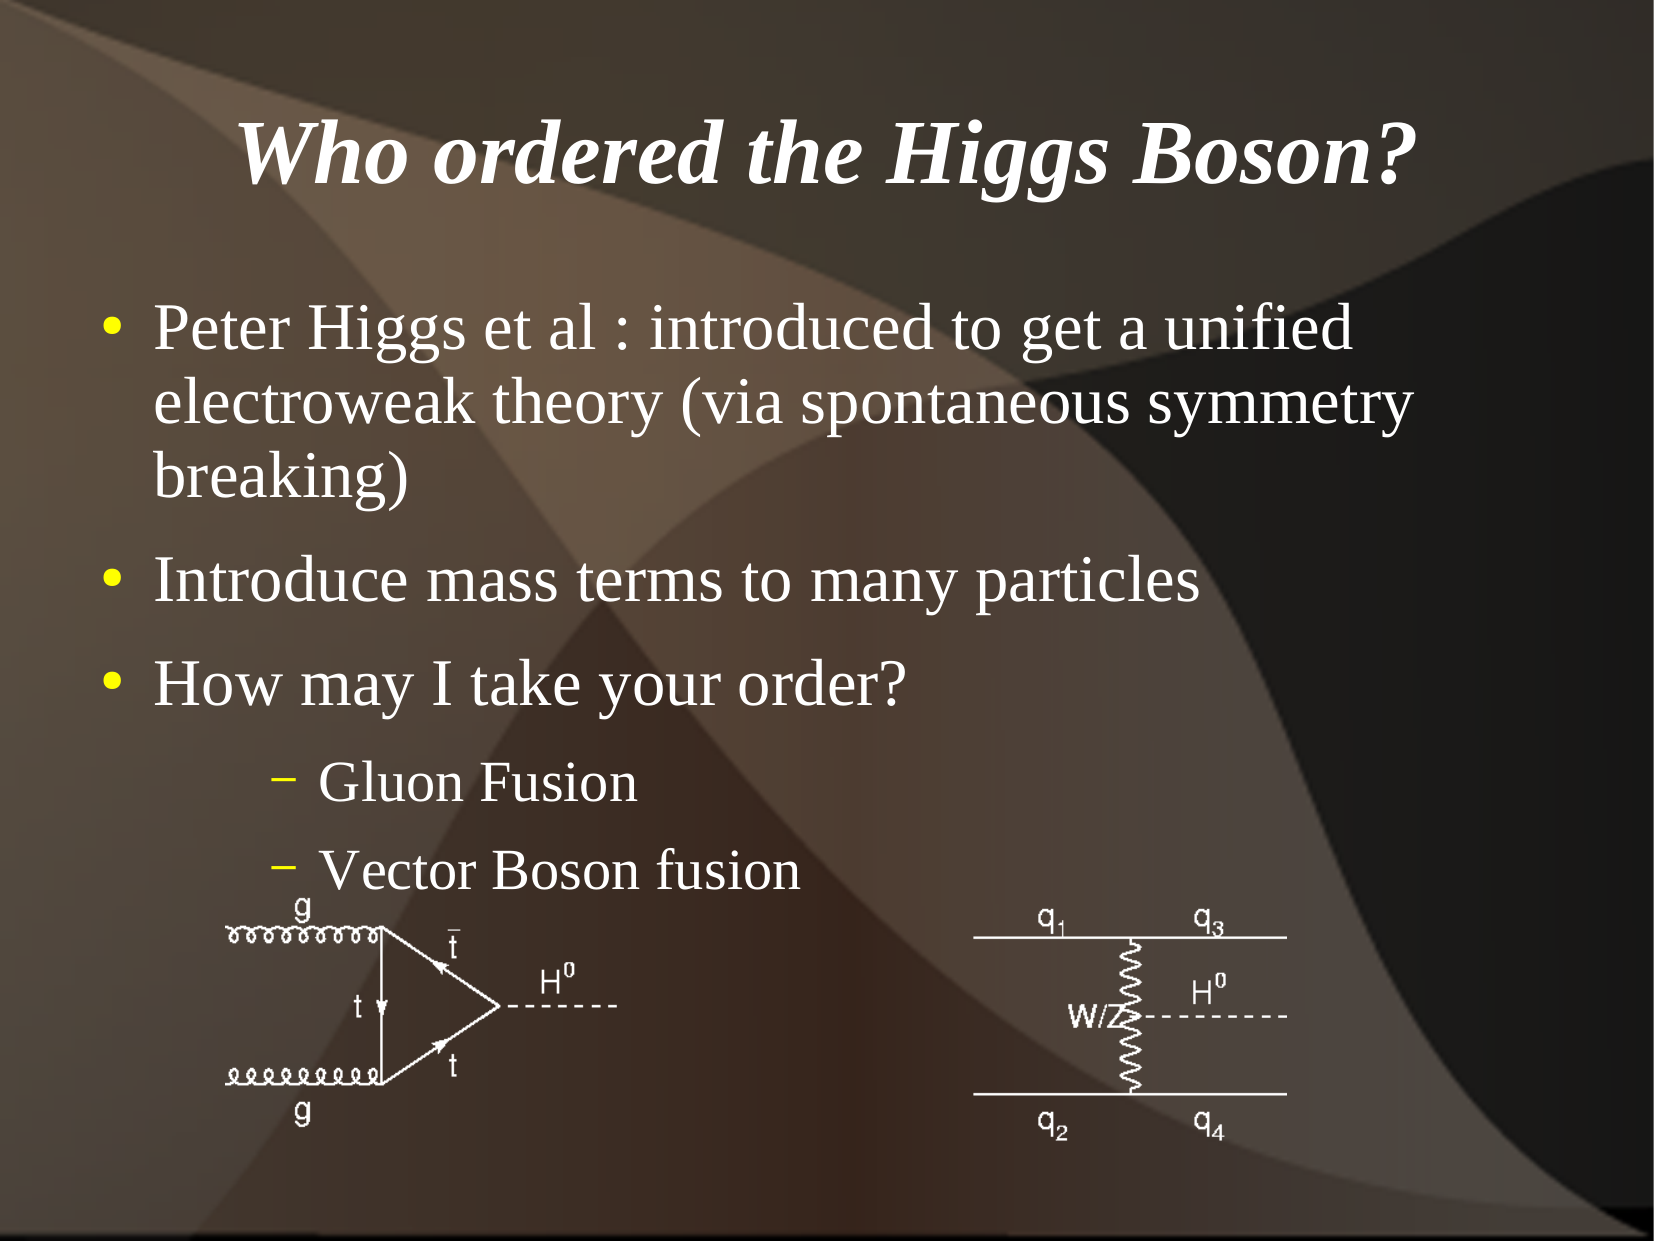

# Who ordered the Higgs Boson?
Peter Higgs et al : introduced to get a unified electroweak theory (via spontaneous symmetry breaking)
Introduce mass terms to many particles
How may I take your order?
Gluon Fusion
Vector Boson fusion